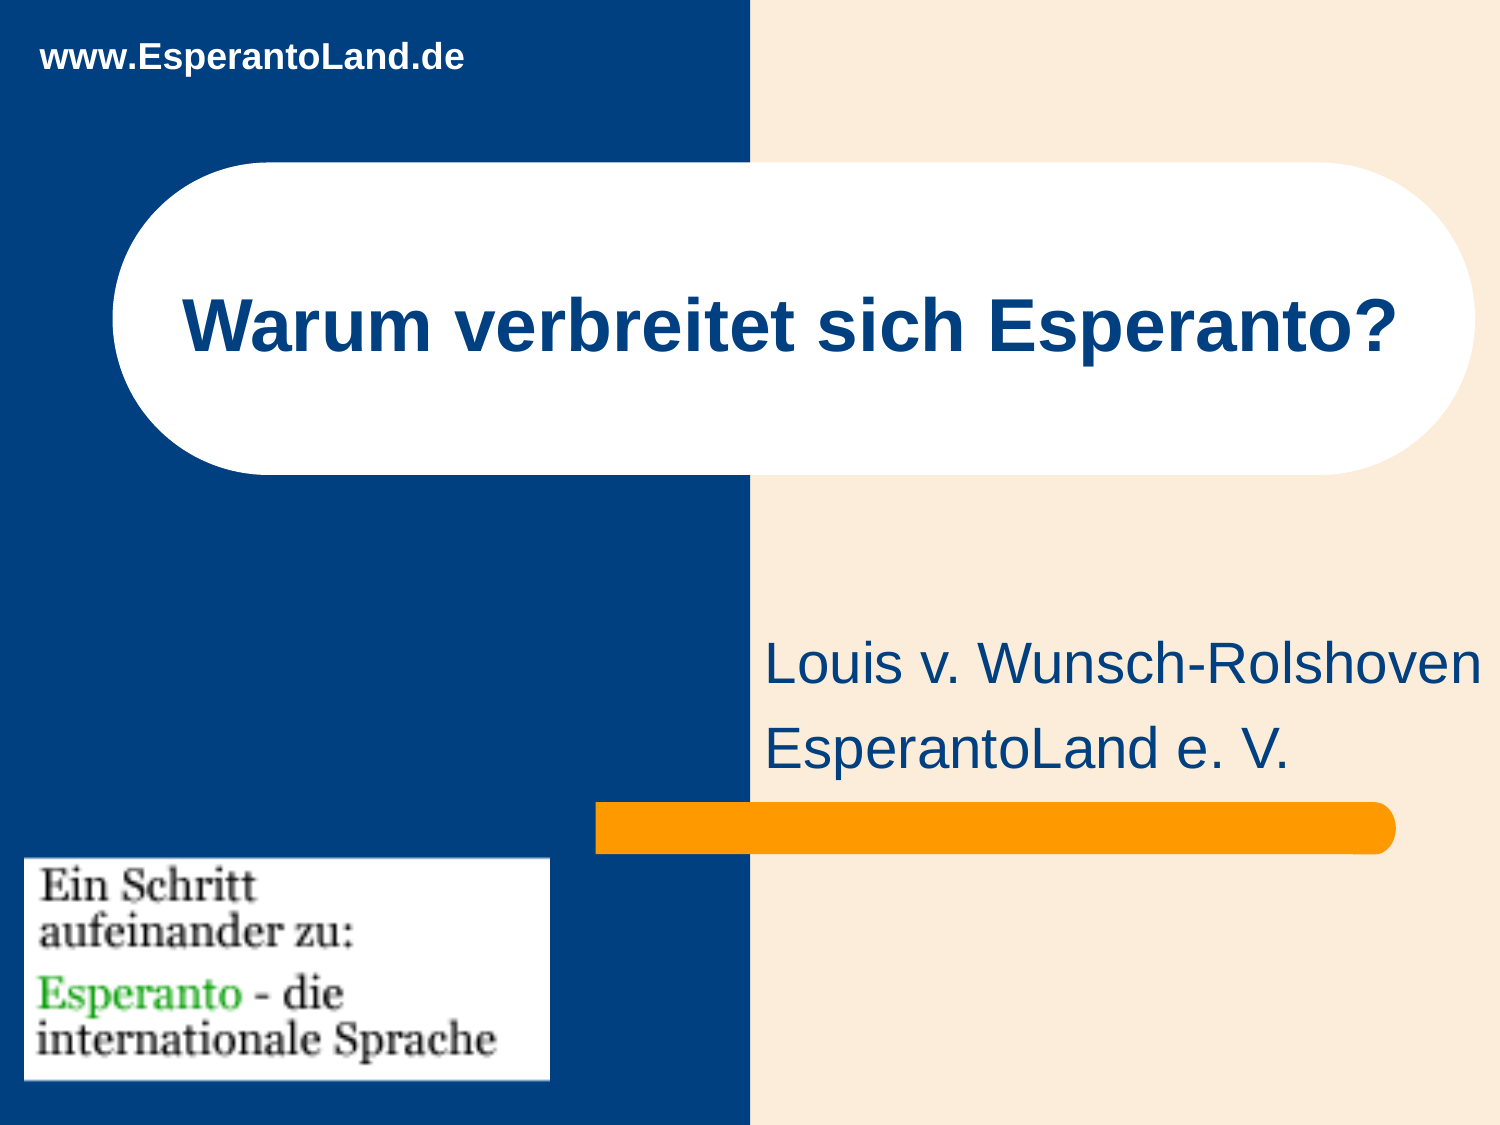

Louis v. Wunsch-Rolshoven
EsperantoLand e. V.
# Warum verbreitet sich Esperanto?